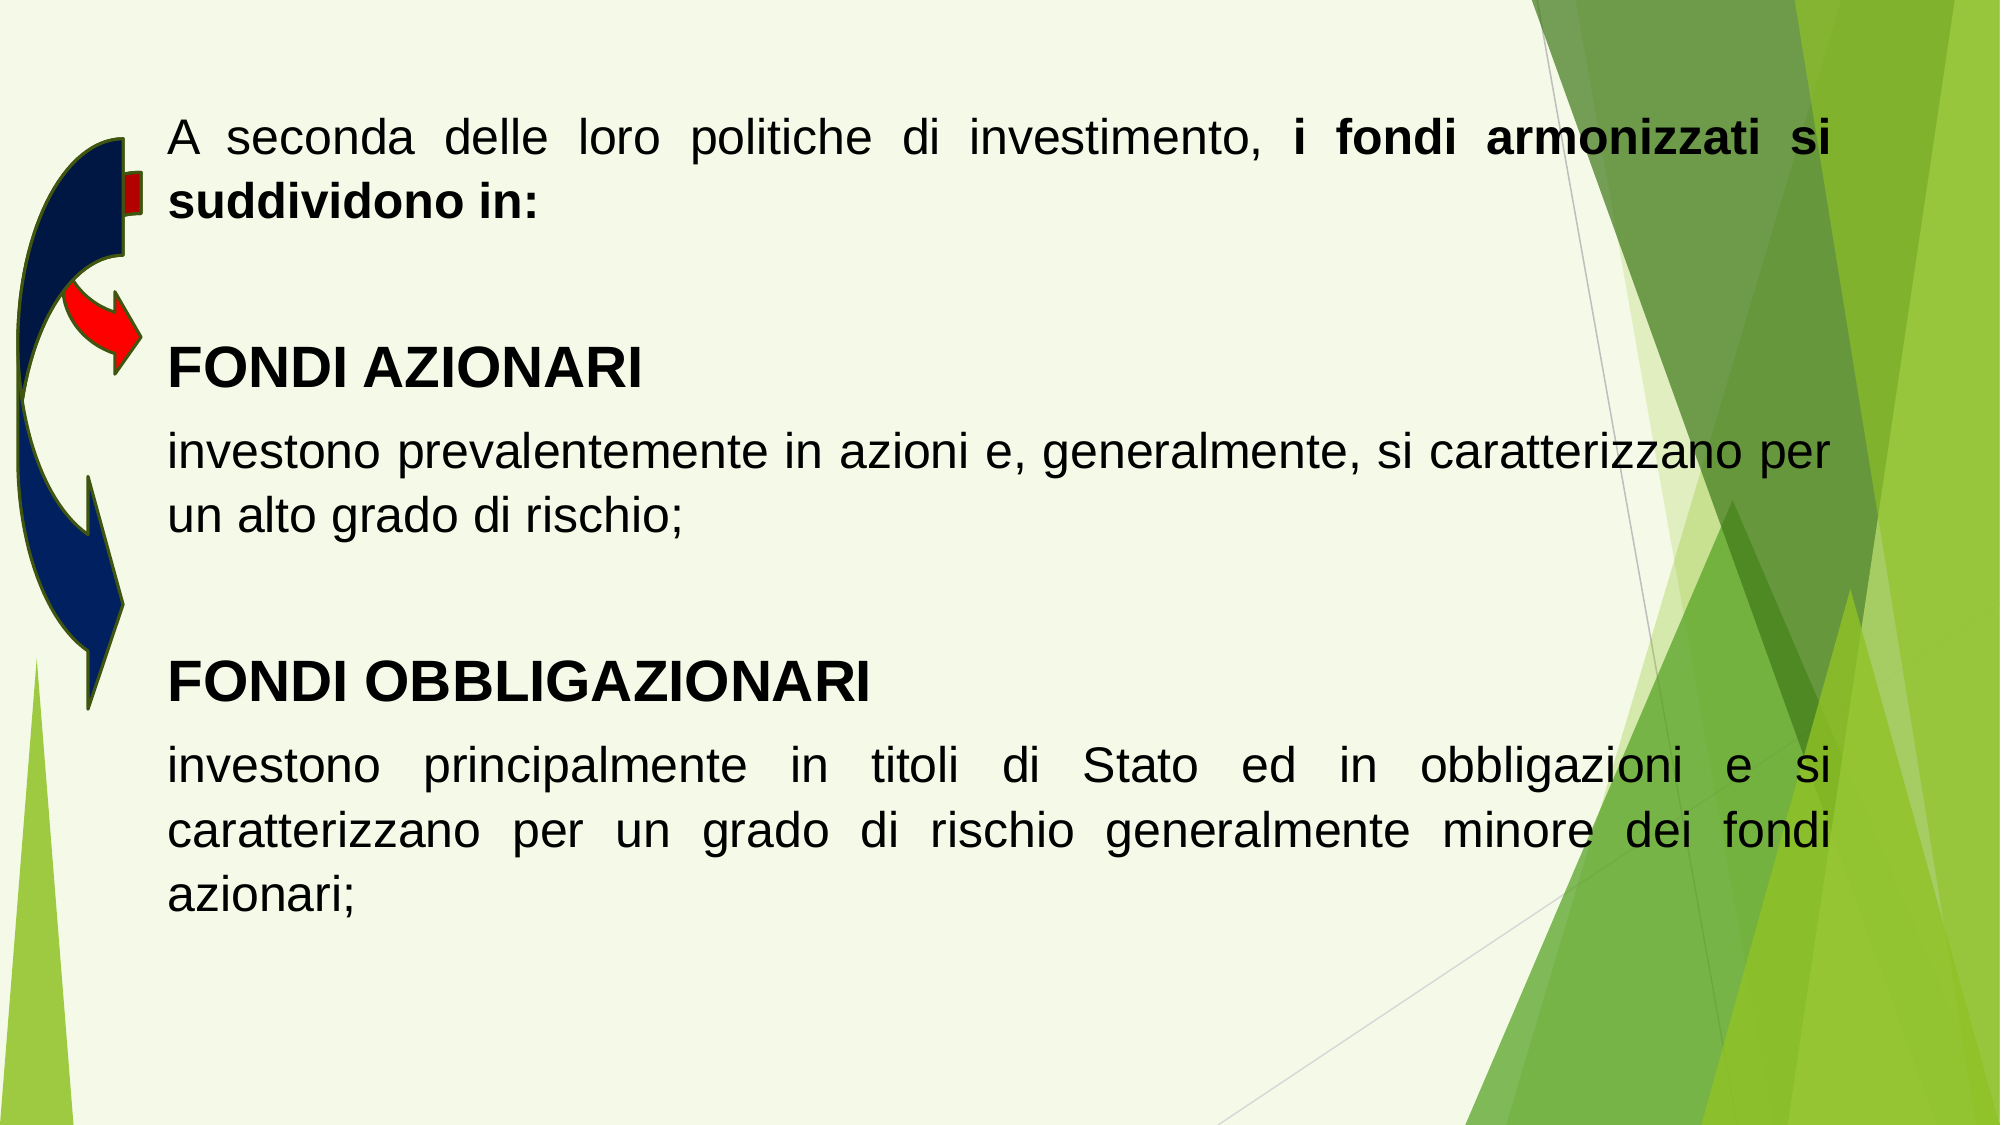

A seconda delle loro politiche di investimento, i fondi armonizzati si suddividono in:
FONDI AZIONARI
investono prevalentemente in azioni e, generalmente, si caratterizzano per un alto grado di rischio;
FONDI OBBLIGAZIONARI
investono principalmente in titoli di Stato ed in obbligazioni e si caratterizzano per un grado di rischio generalmente minore dei fondi azionari;